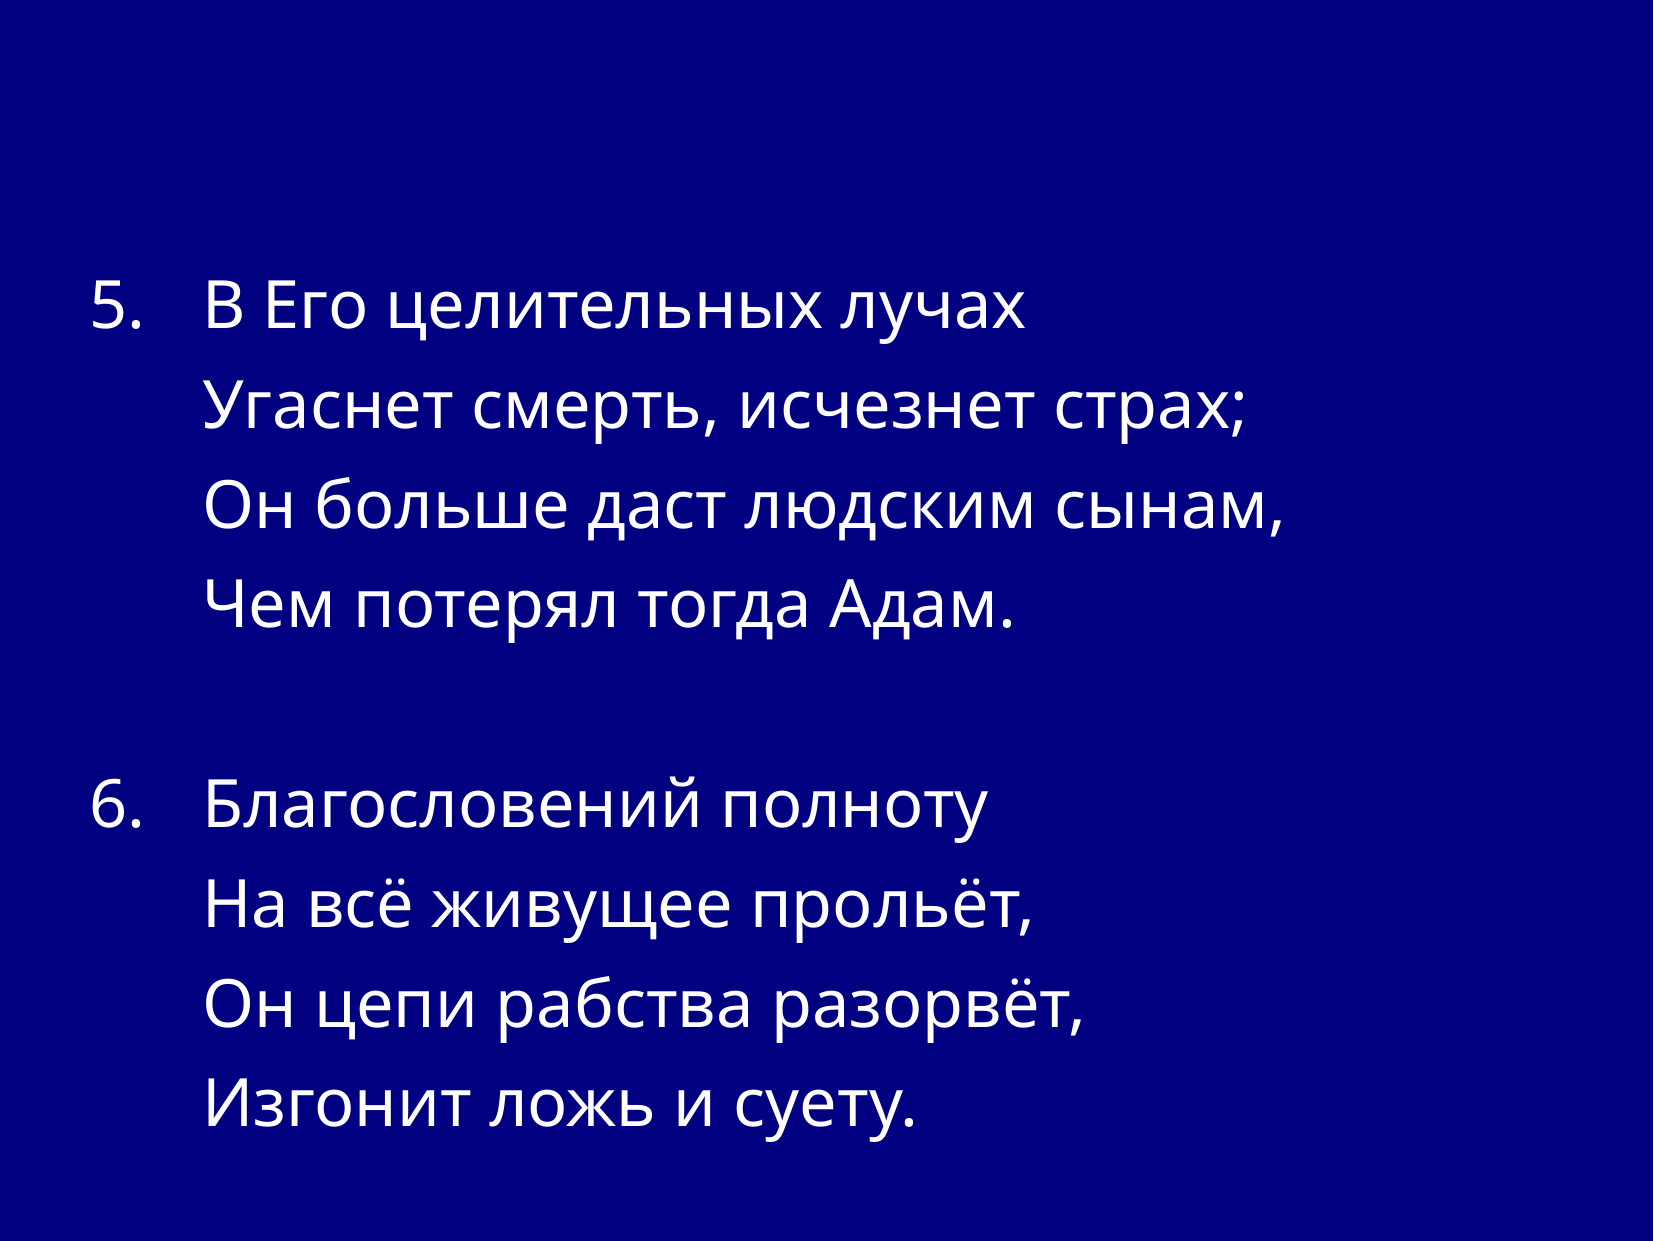

5.	В Его целительных лучах
	Угаснет смерть, исчезнет страх;
	Он больше даст людским сынам,
	Чем потерял тогда Адам.
6.	Благословений полноту
	На всё живущее прольёт,
	Он цепи рабства разорвёт,
	Изгонит ложь и суету.